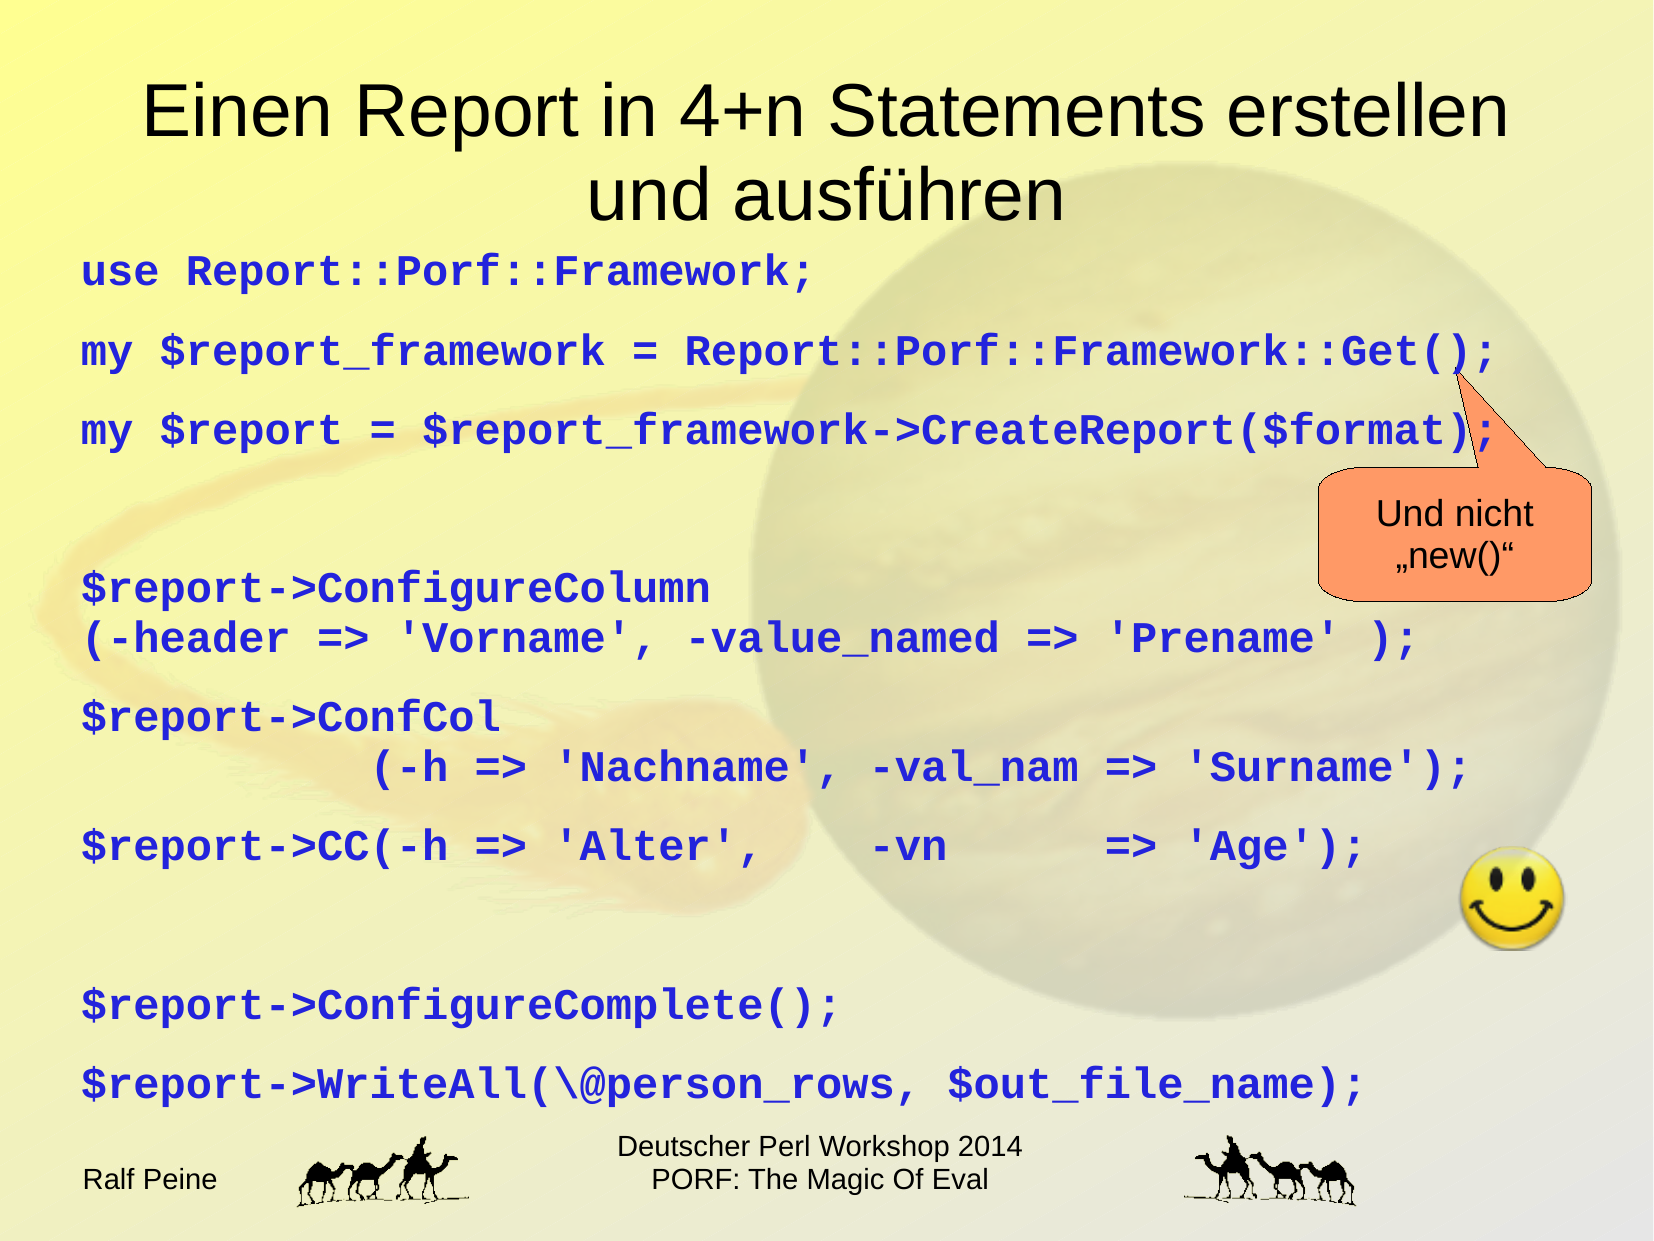

# Einen Report in 4+n Statements erstellen und ausführen
use Report::Porf::Framework;
my $report_framework = Report::Porf::Framework::Get();
my $report = $report_framework->CreateReport($format);
$report->ConfigureColumn
(-header => 'Vorname', -value_named => 'Prename' );
$report->ConfCol
 (-h => 'Nachname', -val_nam => 'Surname');
$report->CC(-h => 'Alter', -vn => 'Age');
$report->ConfigureComplete();
$report->WriteAll(\@person_rows, $out_file_name);
Und nicht
„new()“